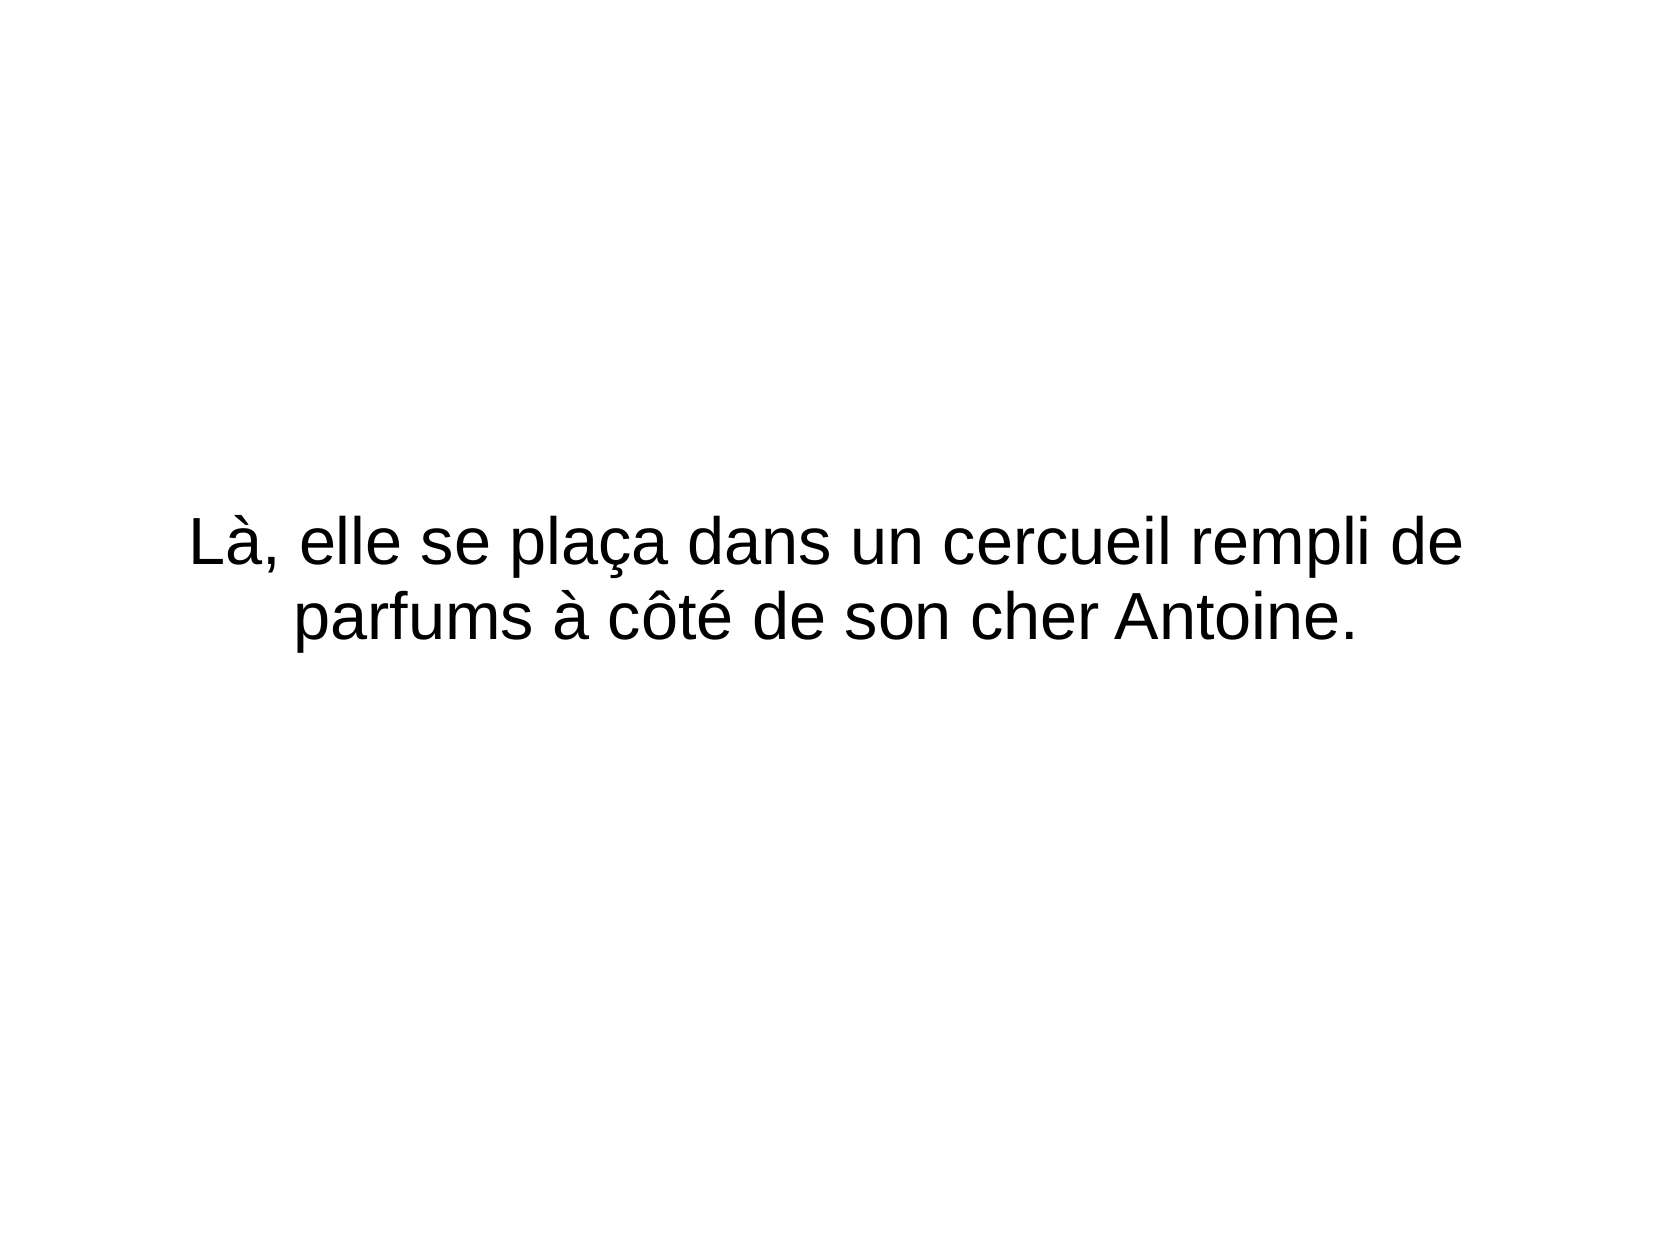

# Là, elle se plaça dans un cercueil rempli de parfums à côté de son cher Antoine.